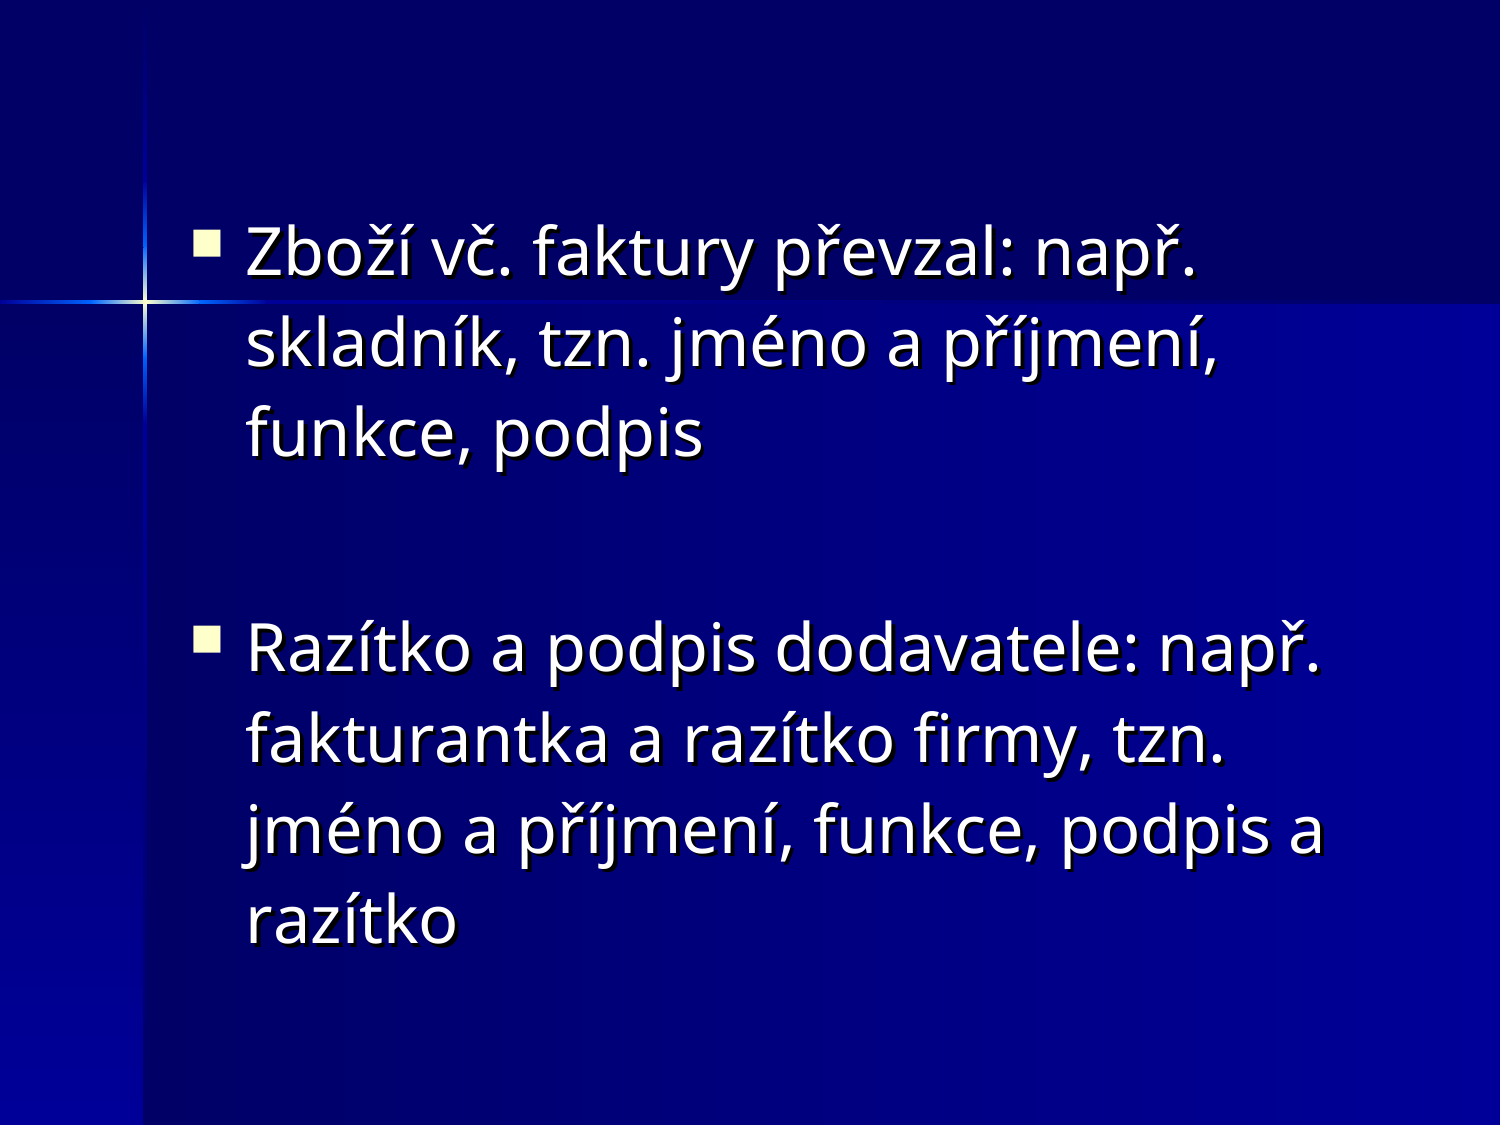

# Zboží vč. faktury převzal: např. skladník, tzn. jméno a příjmení, funkce, podpis
Razítko a podpis dodavatele: např. fakturantka a razítko firmy, tzn. jméno a příjmení, funkce, podpis a razítko